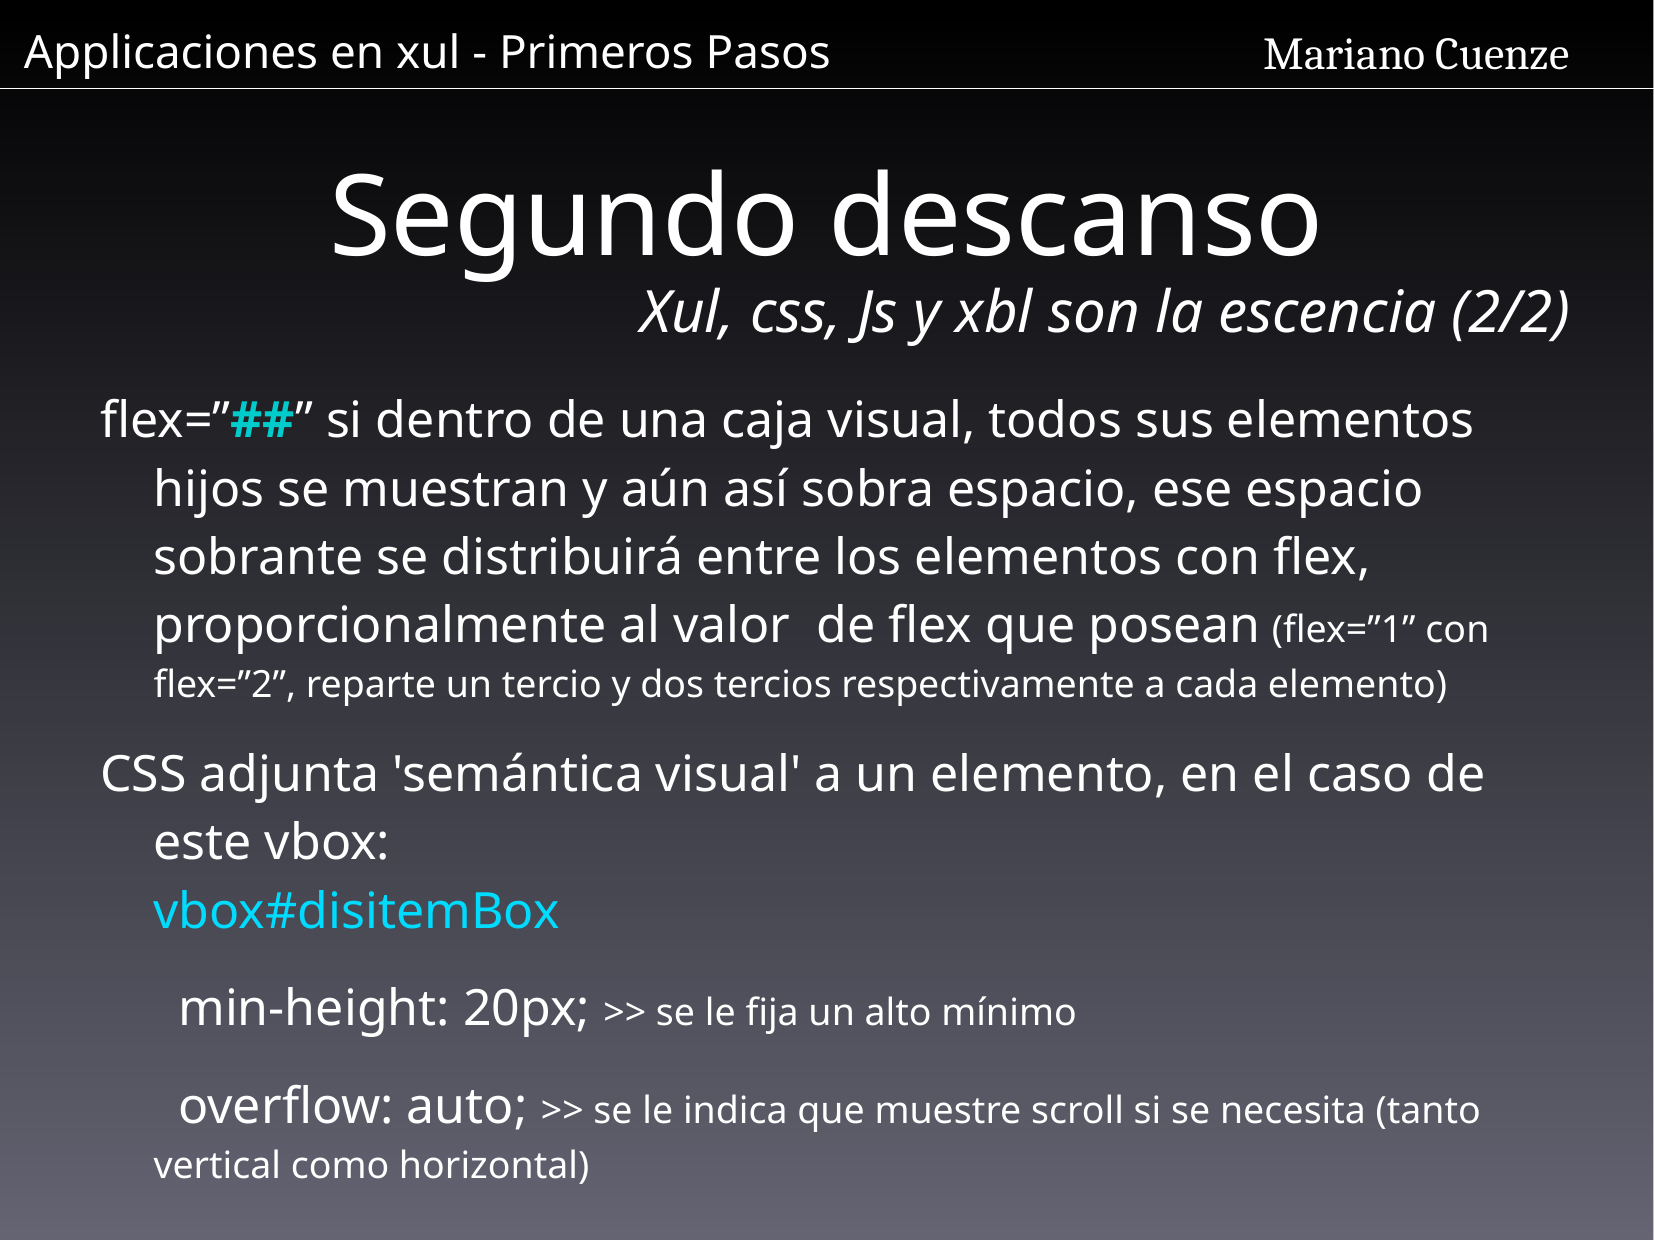

Applicaciones en xul - Primeros Pasos
Mariano Cuenze
# Segundo descanso
Xul, css, Js y xbl son la escencia (2/2)
flex=”##” si dentro de una caja visual, todos sus elementos hijos se muestran y aún así sobra espacio, ese espacio sobrante se distribuirá entre los elementos con flex, proporcionalmente al valor de flex que posean (flex=”1” con flex=”2”, reparte un tercio y dos tercios respectivamente a cada elemento)
CSS adjunta 'semántica visual' a un elemento, en el caso de este vbox:
vbox#disitemBox
 min-height: 20px; >> se le fija un alto mínimo
 overflow: auto; >> se le indica que muestre scroll si se necesita (tanto vertical como horizontal)